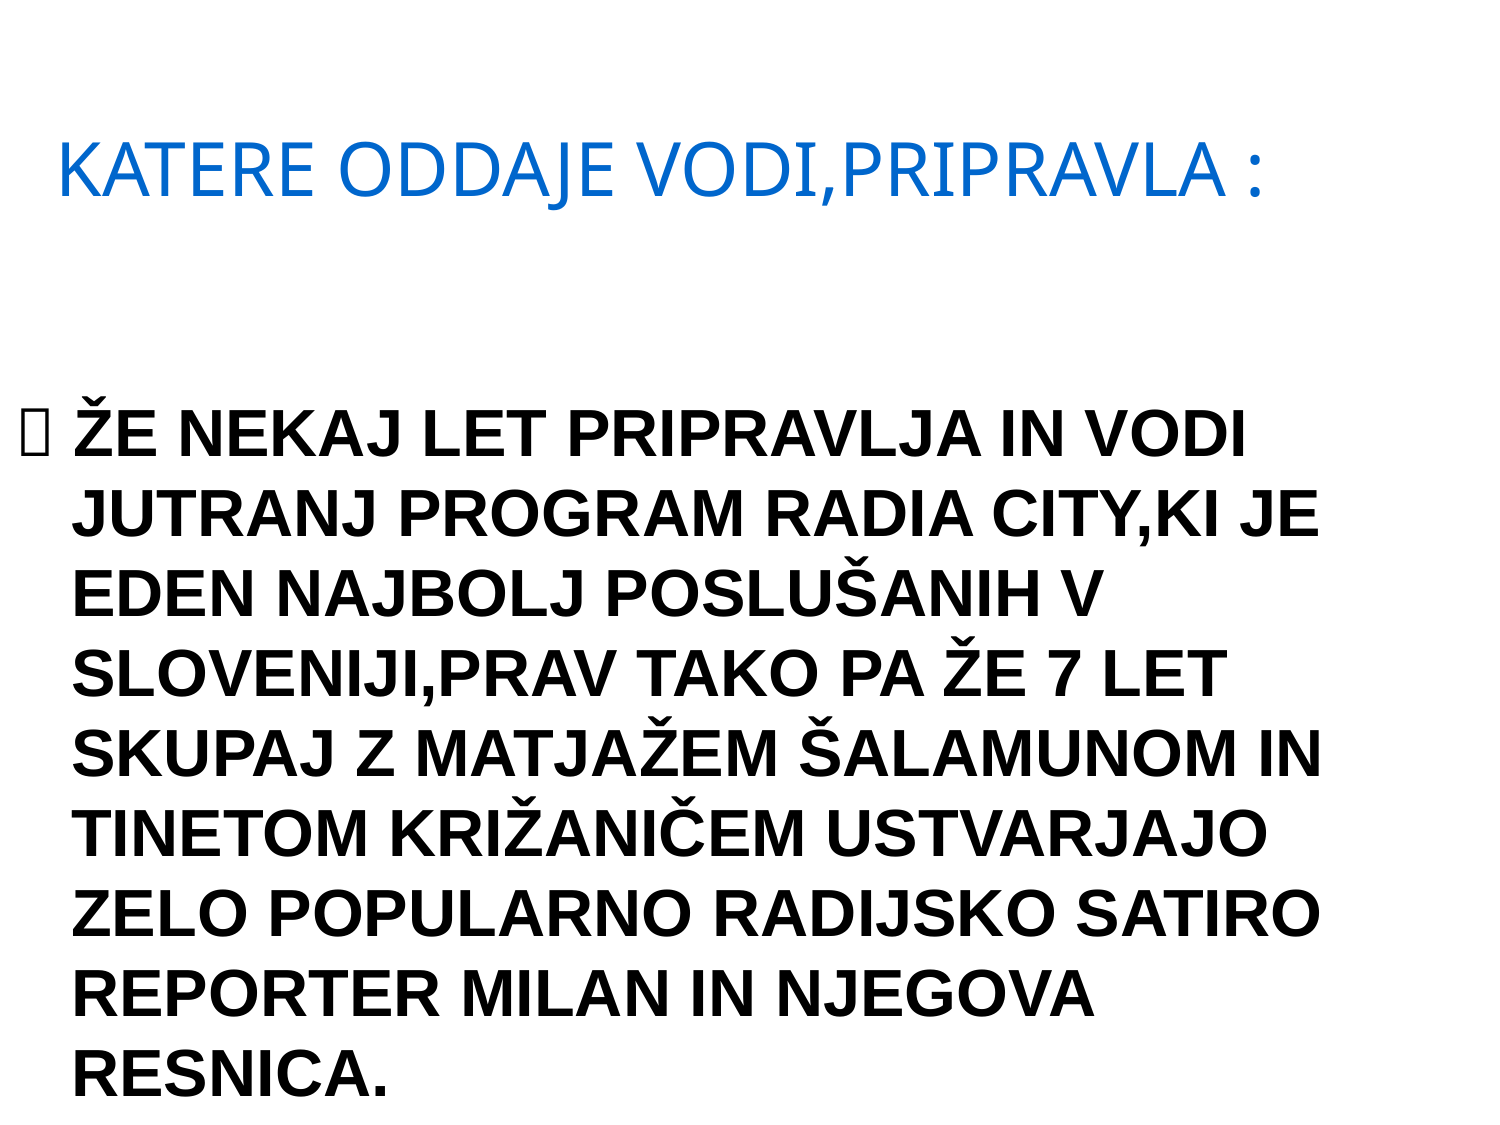

#
KATERE ODDAJE VODI,PRIPRAVLA :
 ŽE NEKAJ LET PRIPRAVLJA IN VODI JUTRANJ PROGRAM RADIA CITY,KI JE EDEN NAJBOLJ POSLUŠANIH V SLOVENIJI,PRAV TAKO PA ŽE 7 LET SKUPAJ Z MATJAŽEM ŠALAMUNOM IN TINETOM KRIŽANIČEM USTVARJAJO ZELO POPULARNO RADIJSKO SATIRO REPORTER MILAN IN NJEGOVA RESNICA.